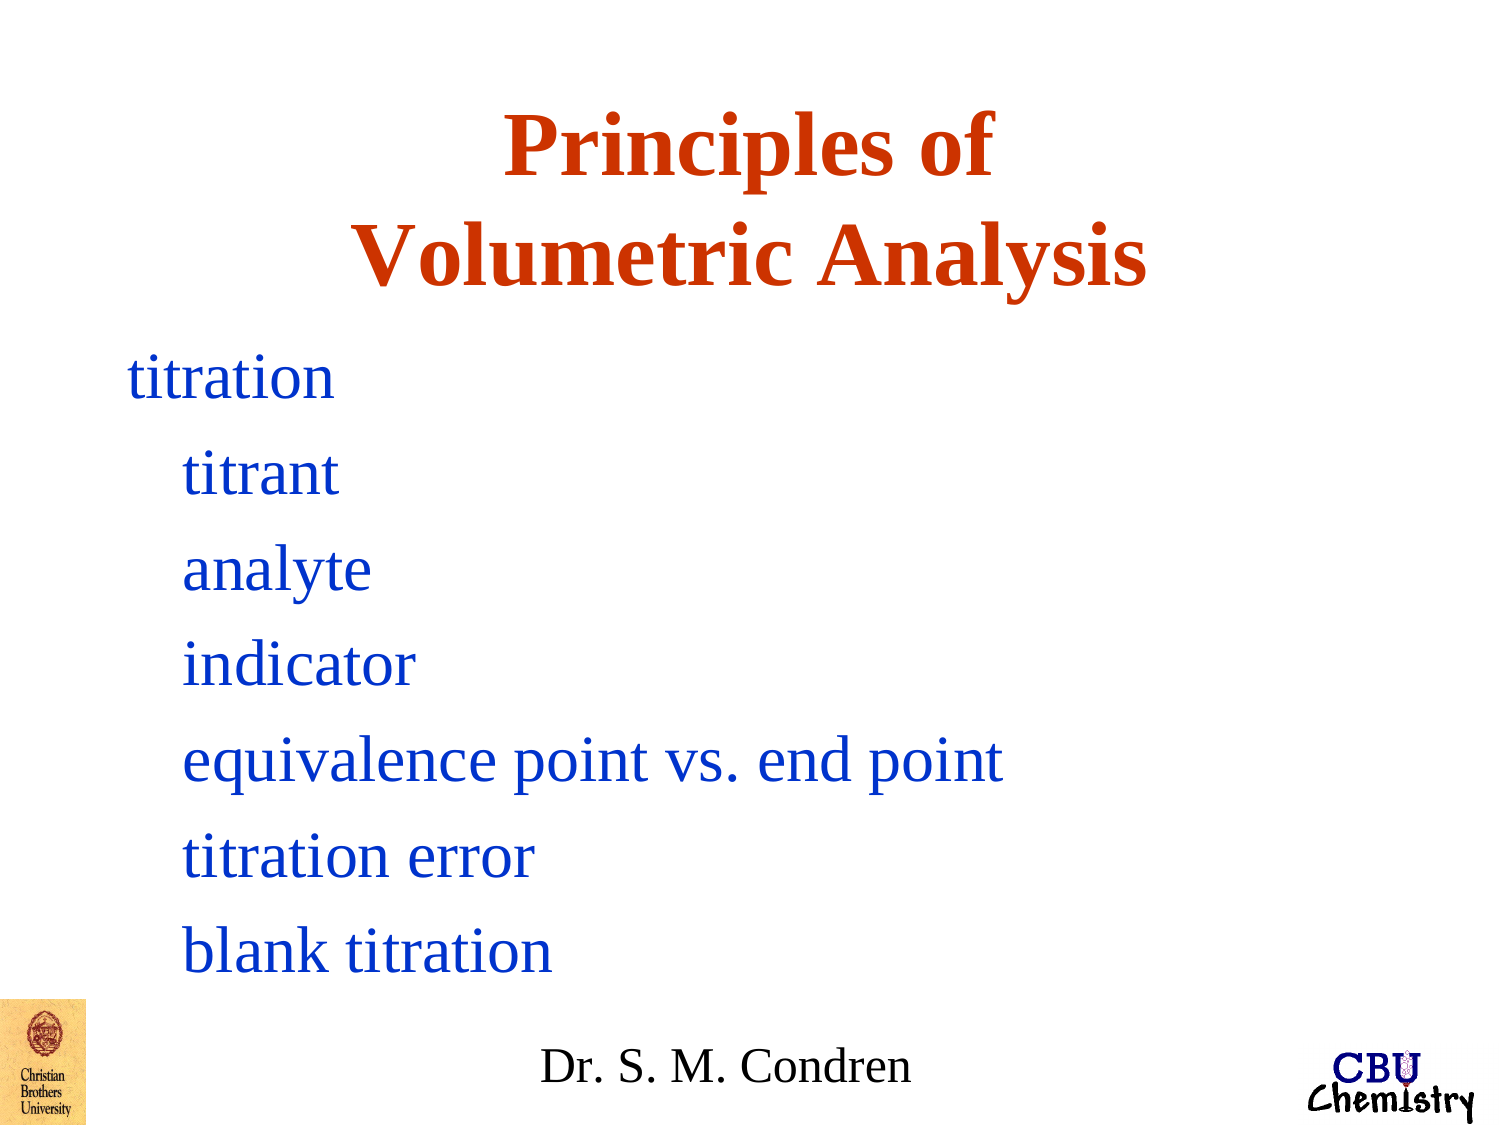

# Principles of Volumetric Analysis
titration
	titrant
	analyte
	indicator
	equivalence point vs. end point
	titration error
	blank titration